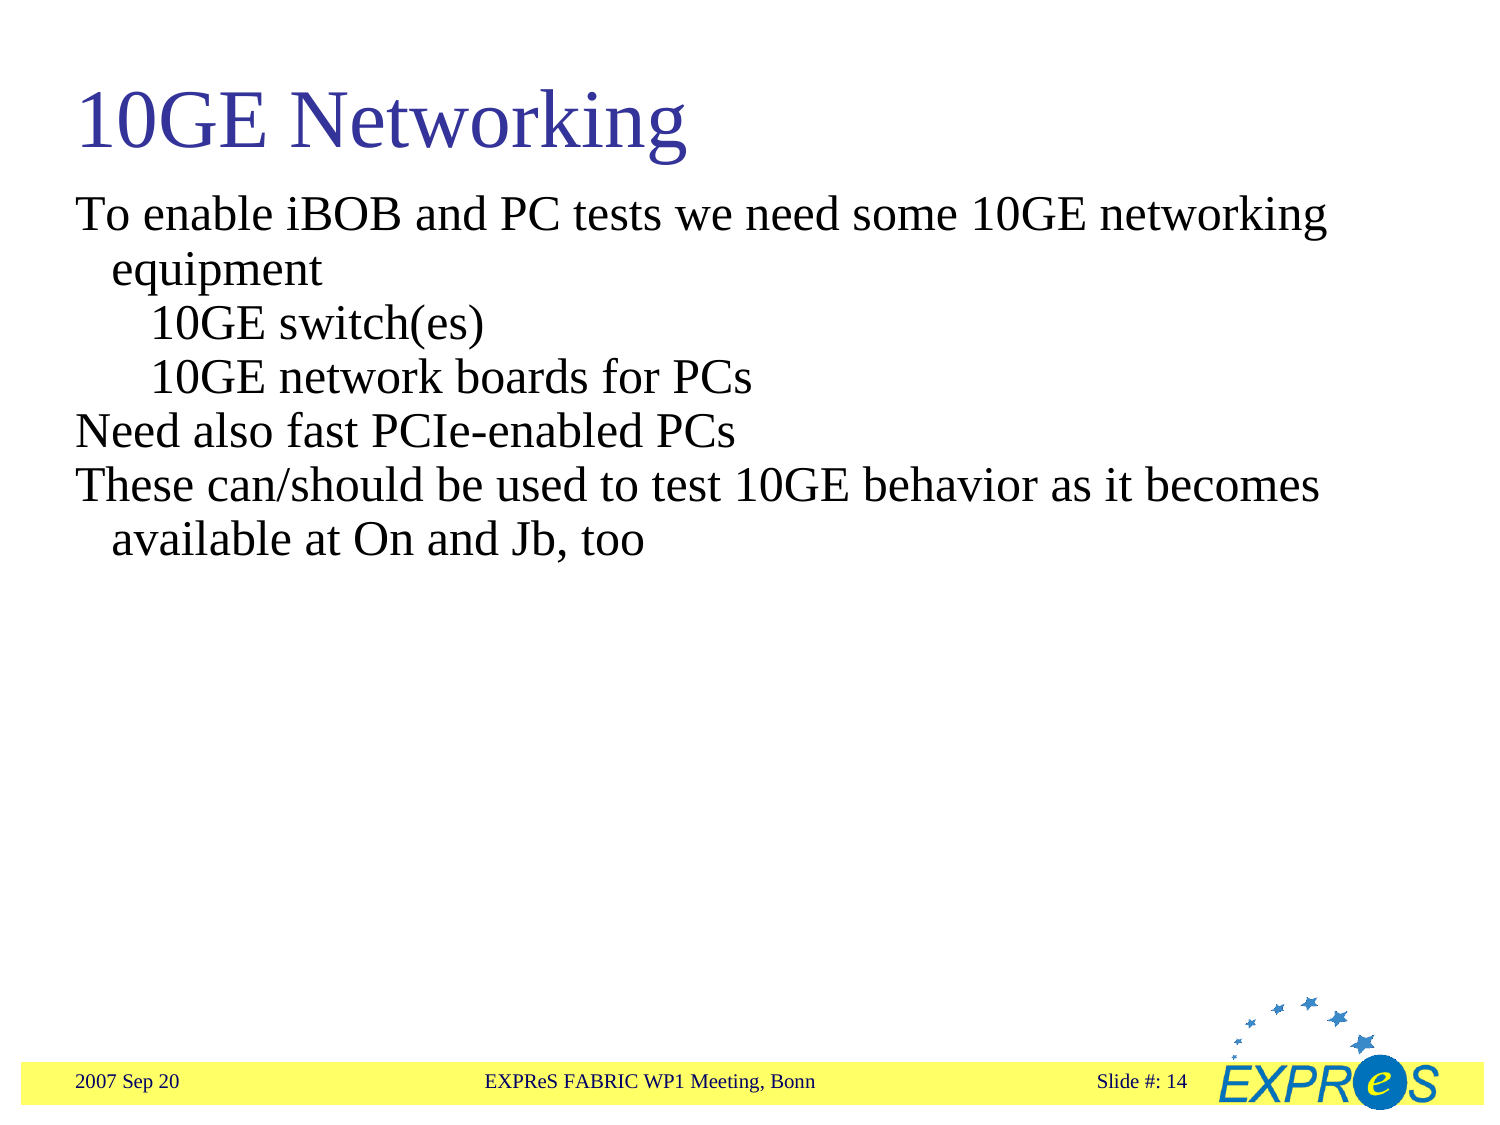

# 10GE Networking
To enable iBOB and PC tests we need some 10GE networking equipment
10GE switch(es)
10GE network boards for PCs
Need also fast PCIe-enabled PCs
These can/should be used to test 10GE behavior as it becomes available at On and Jb, too